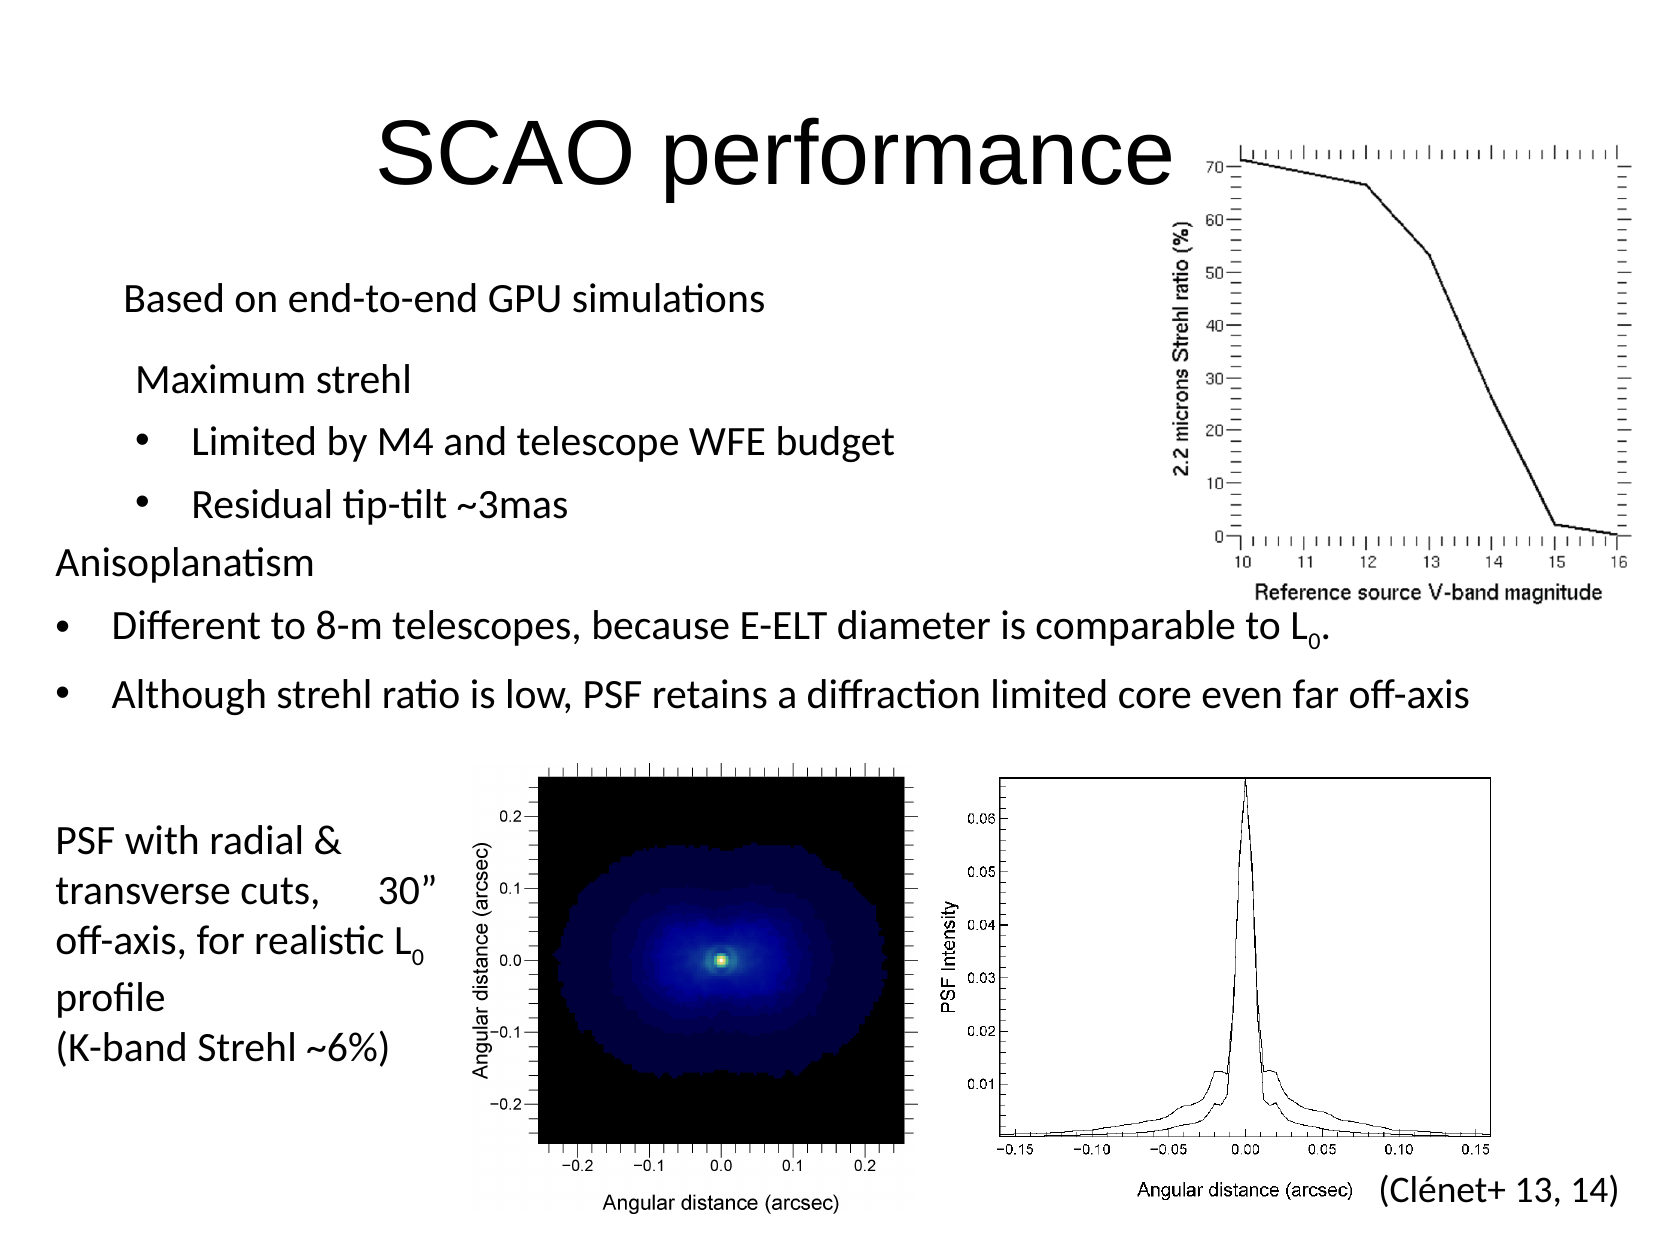

# SCAO performance
Based on end-to-end GPU simulations
Maximum strehl
Limited by M4 and telescope WFE budget
Residual tip-tilt ~3mas
Anisoplanatism
Different to 8-m telescopes, because E-ELT diameter is comparable to L0.
Although strehl ratio is low, PSF retains a diffraction limited core even far off-axis
PSF with radial & transverse cuts, 30” off-axis, for realistic L0 profile
(K-band Strehl ~6%)
(Clénet+ 13, 14)